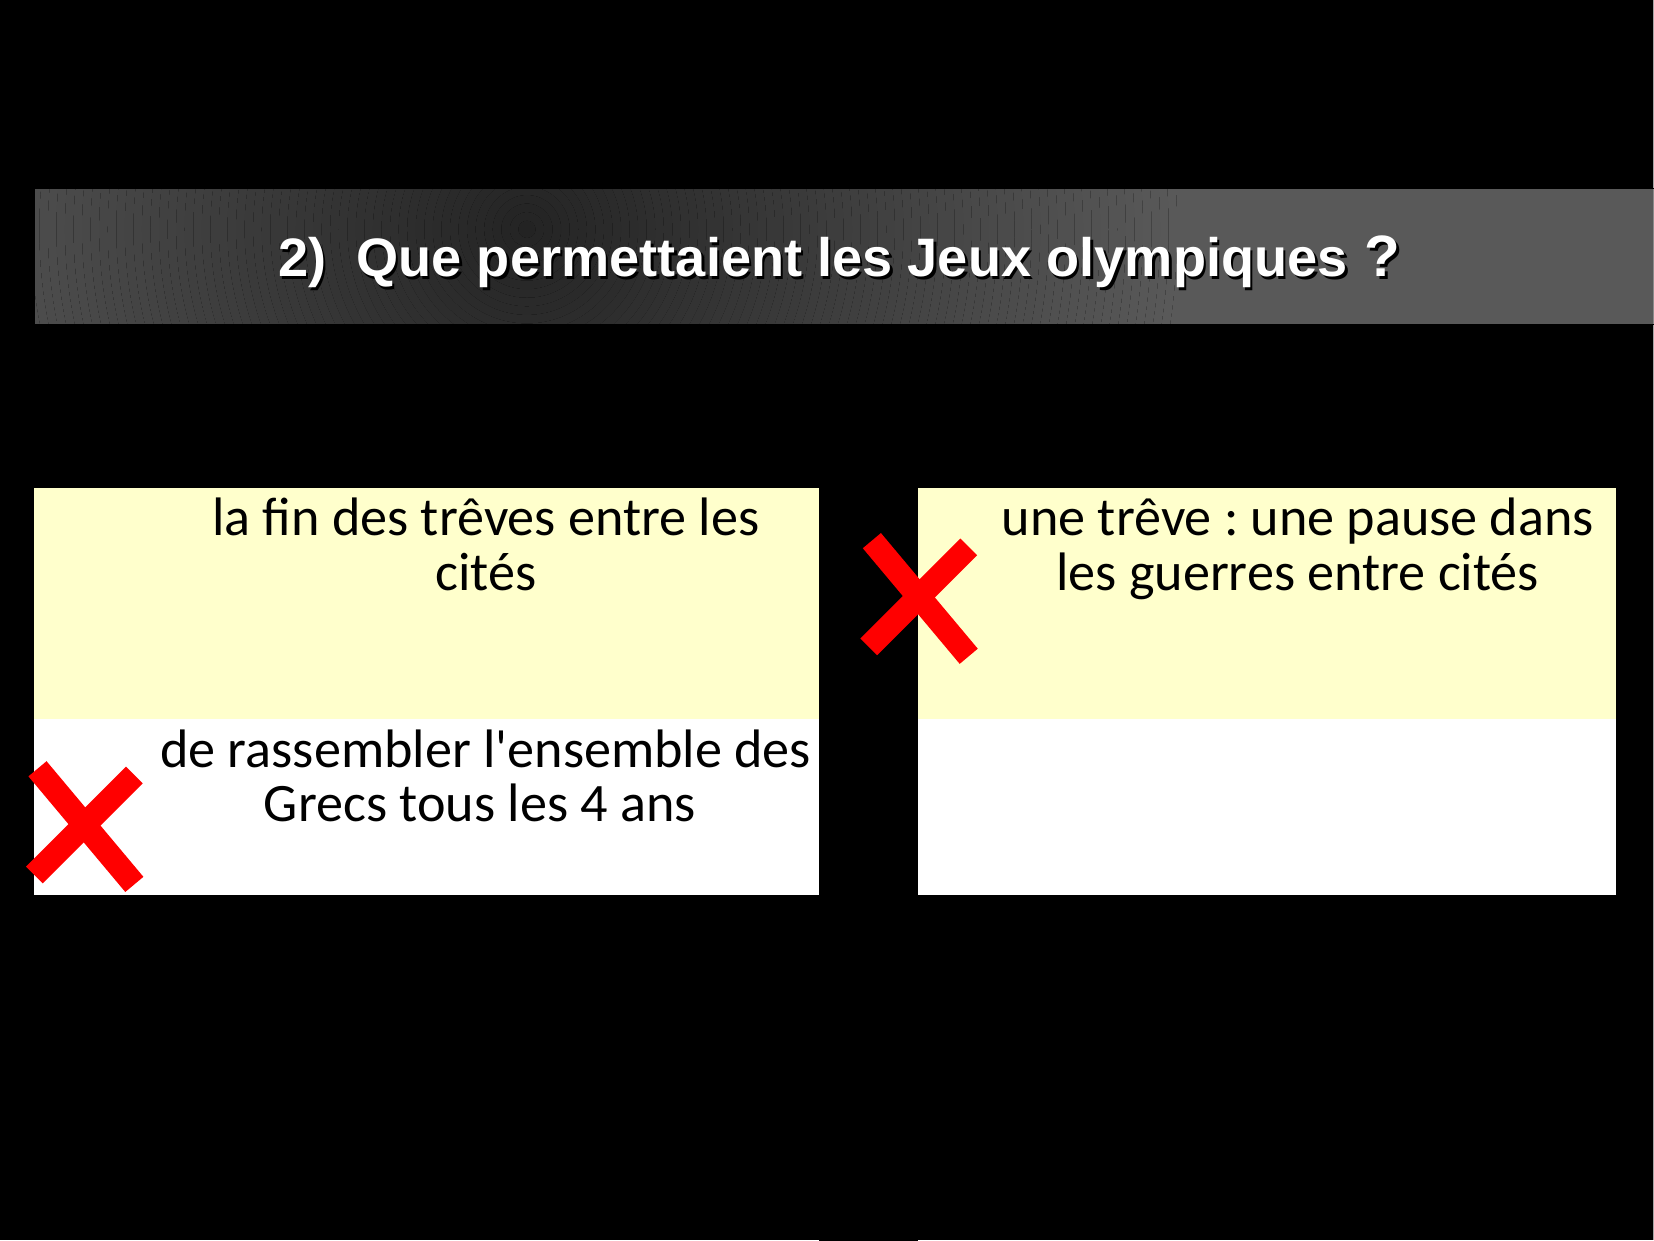

2) Que permettaient les Jeux olympiques ?
| | la fin des trêves entre les cités | | | une trêve : une pause dans les guerres entre cités |
| --- | --- | --- | --- | --- |
| | de rassembler l'ensemble des Grecs tous les 4 ans | | | |